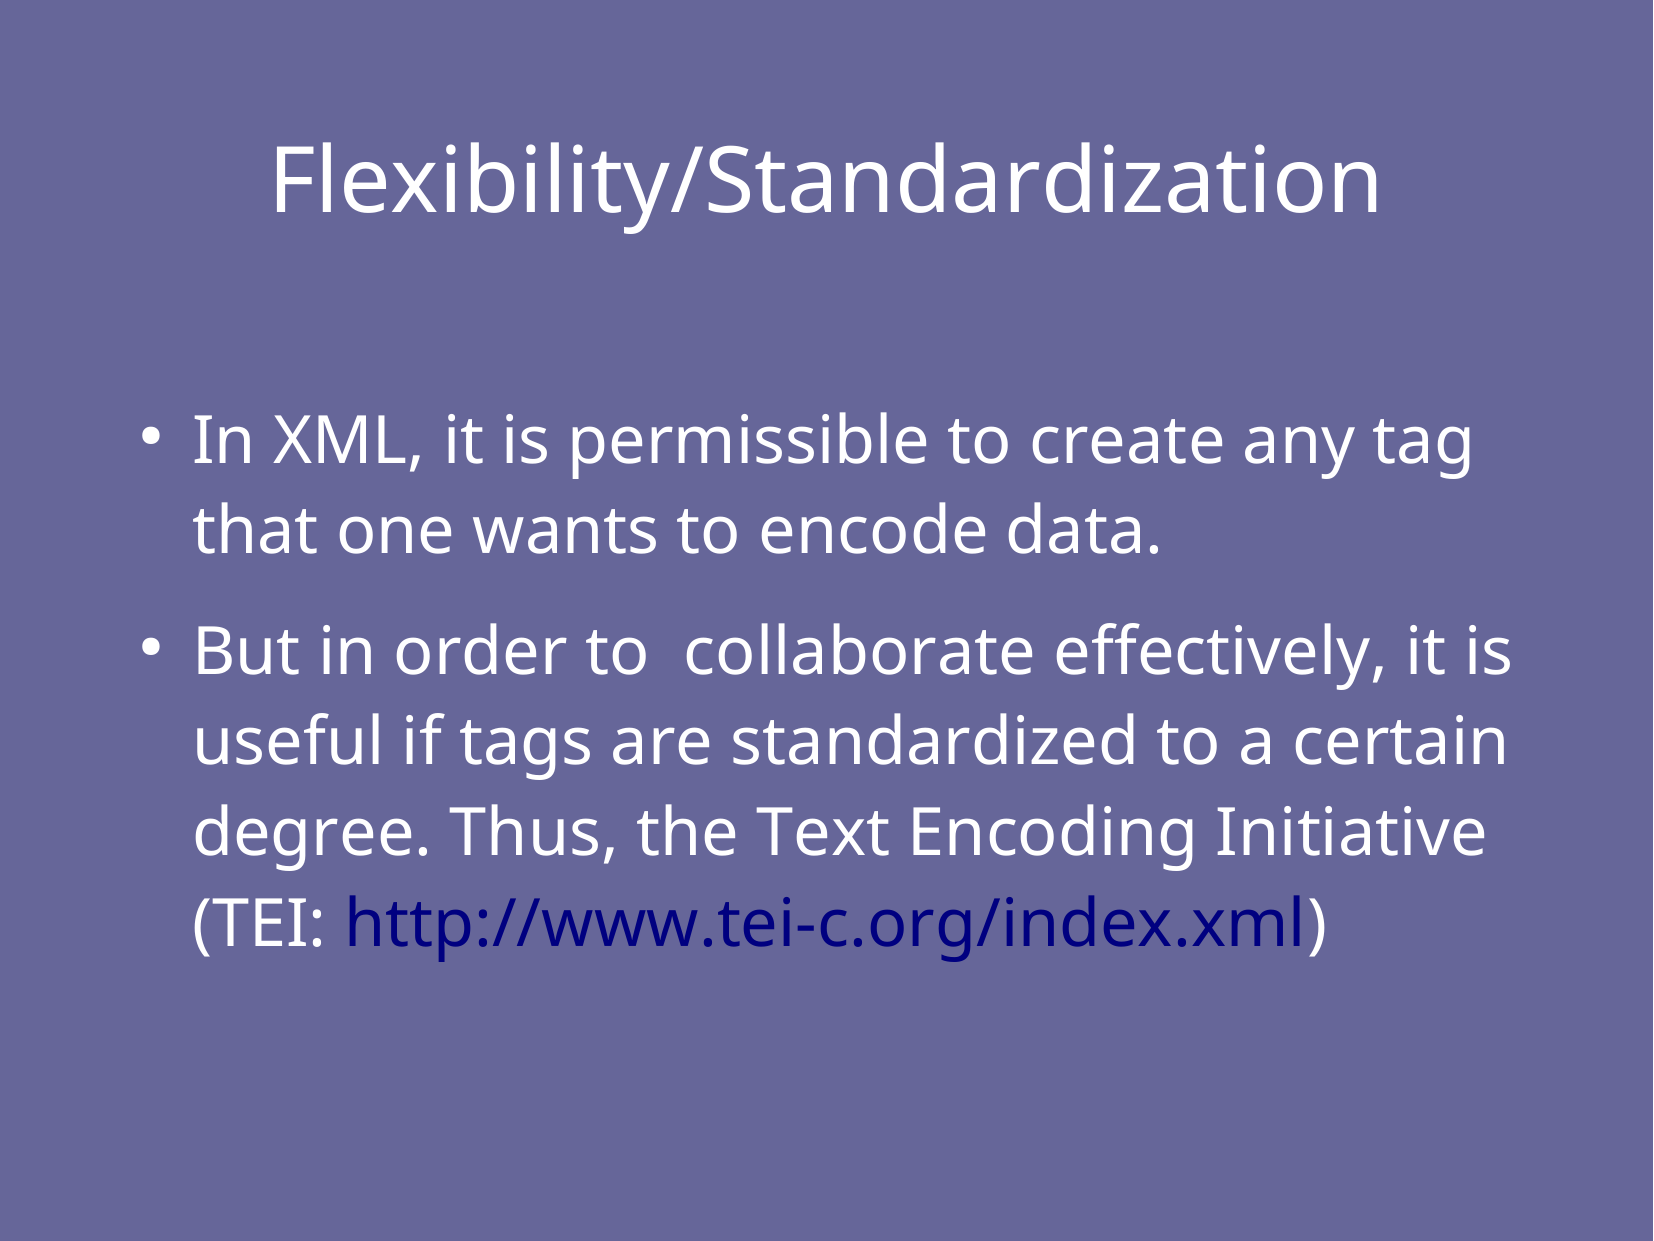

# Flexibility/Standardization
In XML, it is permissible to create any tag that one wants to encode data.
But in order to collaborate effectively, it is useful if tags are standardized to a certain degree. Thus, the Text Encoding Initiative (TEI: http://www.tei-c.org/index.xml)